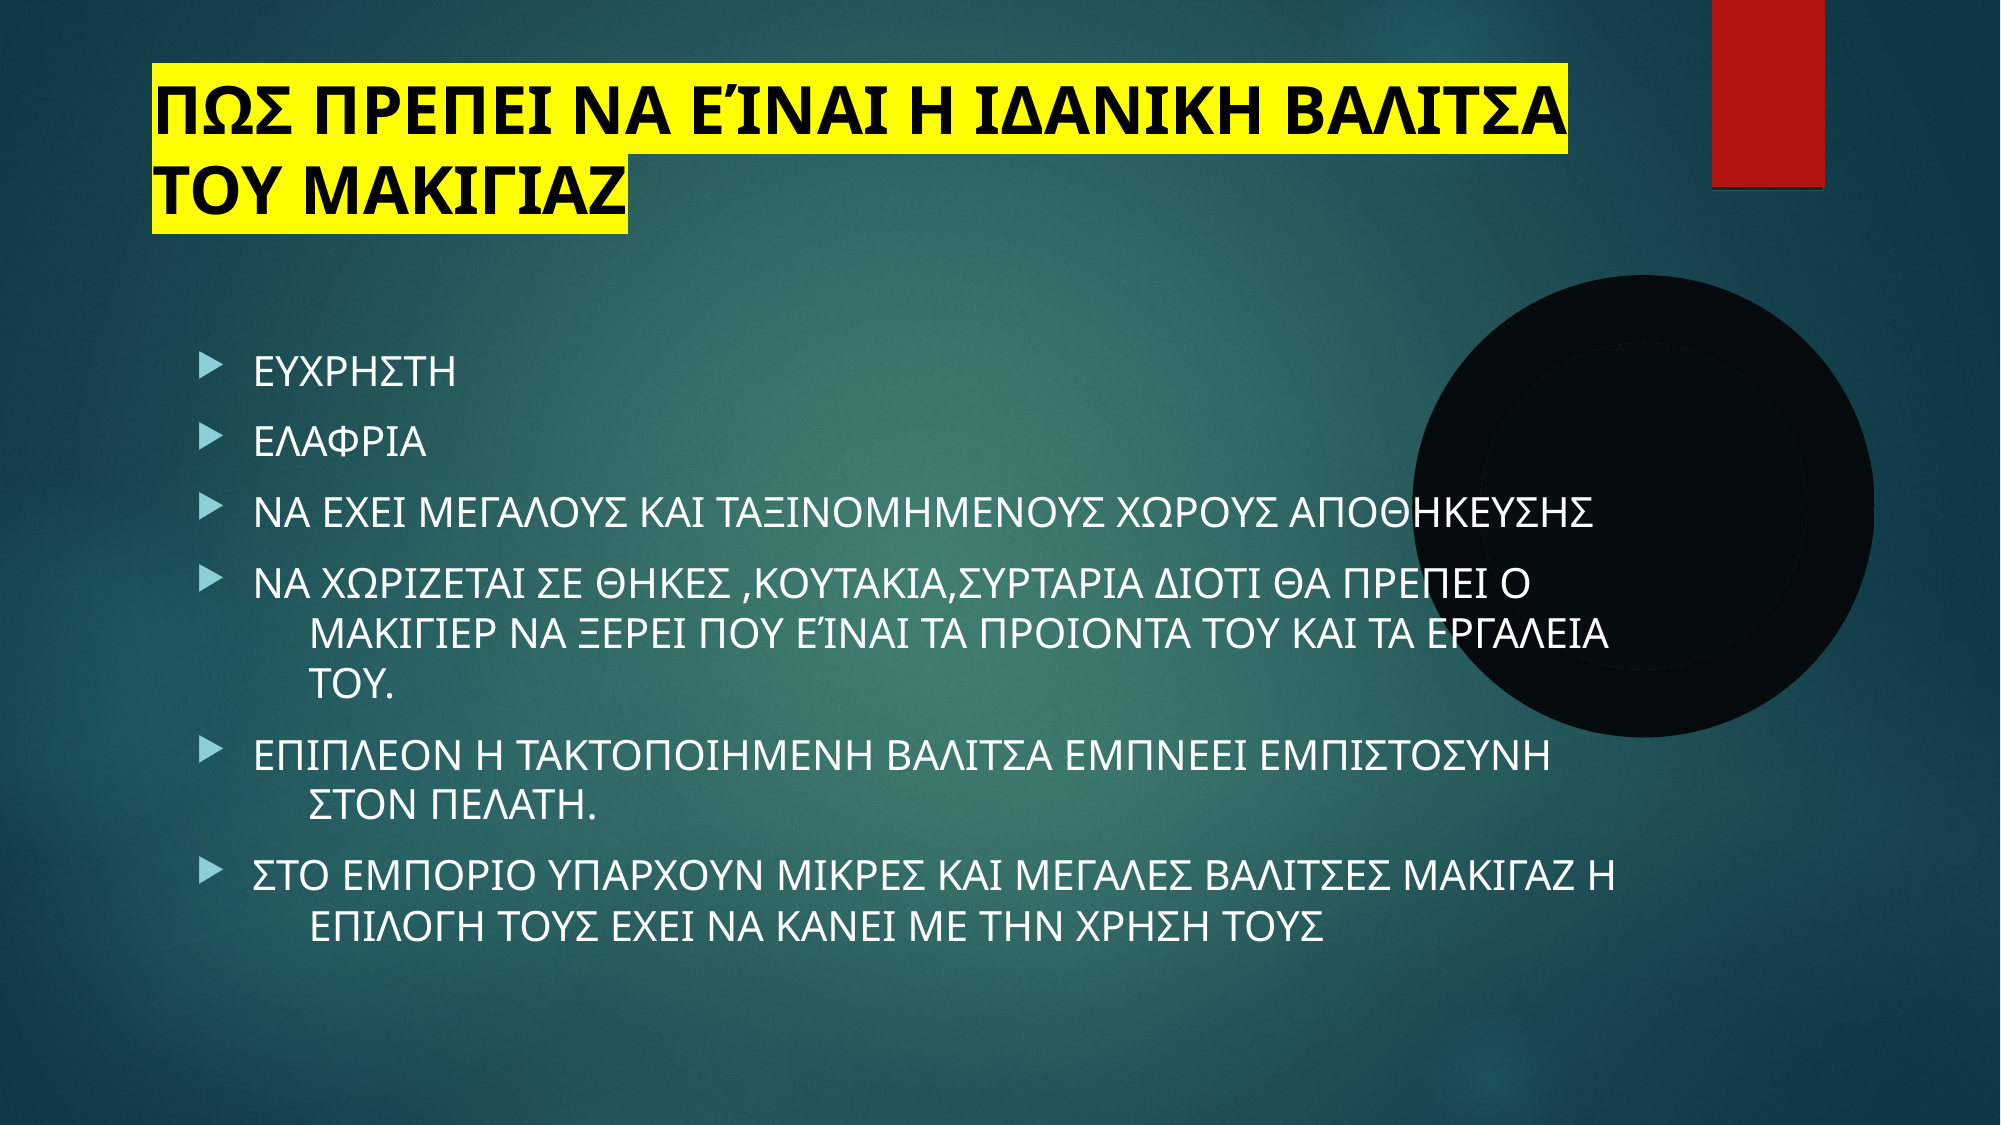

# ΠΩΣ ΠΡΕΠΕΙ ΝΑ ΕΊΝΑΙ Η ΙΔΑΝΙΚΗ ΒΑΛΙΤΣΑ ΤΟΥ ΜΑΚΙΓΙΑΖ
ΕΥΧΡΗΣΤΗ
ΕΛΑΦΡΙΑ
ΝΑ ΕΧΕΙ ΜΕΓΑΛΟΥΣ ΚΑΙ ΤΑΞΙΝΟΜΗΜΕΝΟΥΣ ΧΩΡΟΥΣ ΑΠΟΘΗΚΕΥΣΗΣ
ΝΑ ΧΩΡΙΖΕΤΑΙ ΣΕ ΘΗΚΕΣ ,ΚΟΥΤΑΚΙΑ,ΣΥΡΤΑΡΙΑ ΔΙΟΤΙ ΘΑ ΠΡΕΠΕΙ Ο ΜΑΚΙΓΙΕΡ ΝΑ ΞΕΡΕΙ ΠΟΥ ΕΊΝΑΙ ΤΑ ΠΡΟΙΟΝΤΑ ΤΟΥ ΚΑΙ ΤΑ ΕΡΓΑΛΕΙΑ ΤΟΥ.
ΕΠΙΠΛΕΟΝ Η ΤΑΚΤΟΠΟΙΗΜΕΝΗ ΒΑΛΙΤΣΑ ΕΜΠΝΕΕΙ ΕΜΠΙΣΤΟΣΥΝΗ ΣΤΟΝ ΠΕΛΑΤΗ.
ΣΤΟ ΕΜΠΟΡΙΟ ΥΠΑΡΧΟΥΝ ΜΙΚΡΕΣ ΚΑΙ ΜΕΓΑΛΕΣ ΒΑΛΙΤΣΕΣ ΜΑΚΙΓΑΖ Η ΕΠΙΛΟΓΗ ΤΟΥΣ ΕΧΕΙ ΝΑ ΚΑΝΕΙ ΜΕ ΤΗΝ ΧΡΗΣΗ ΤΟΥΣ